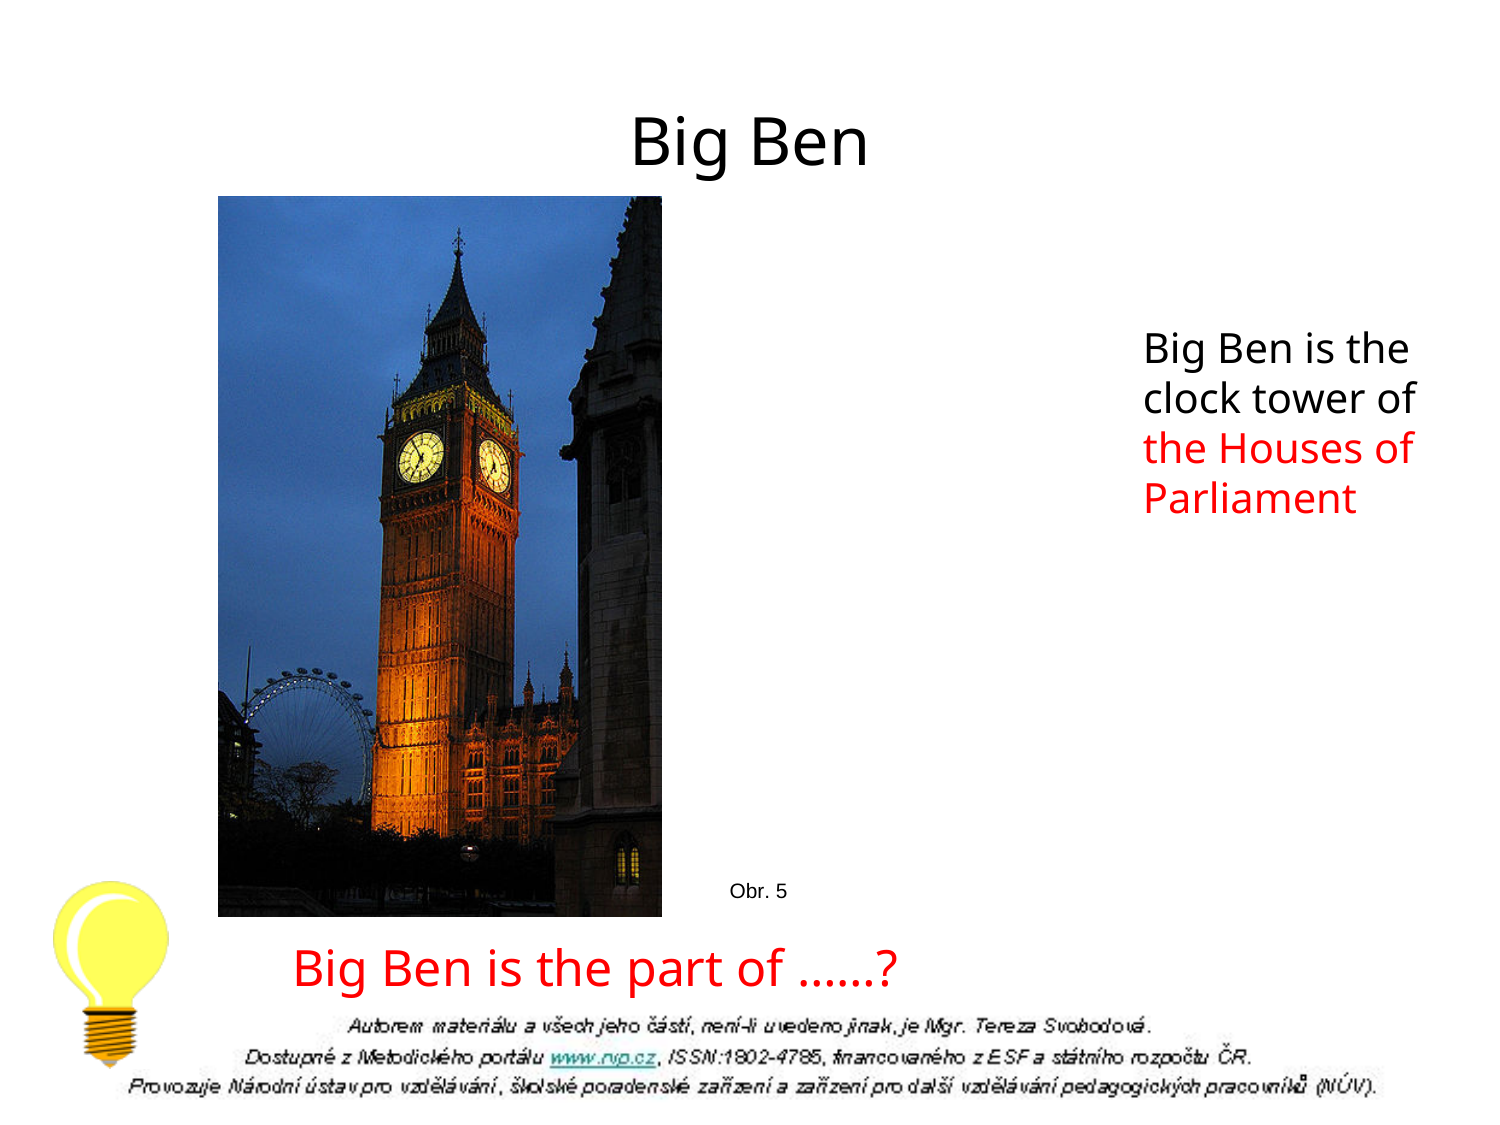

# Big Ben
Big Ben is the clock tower of
the Houses of Parliament
Obr. 5
Big Ben is the part of ……?